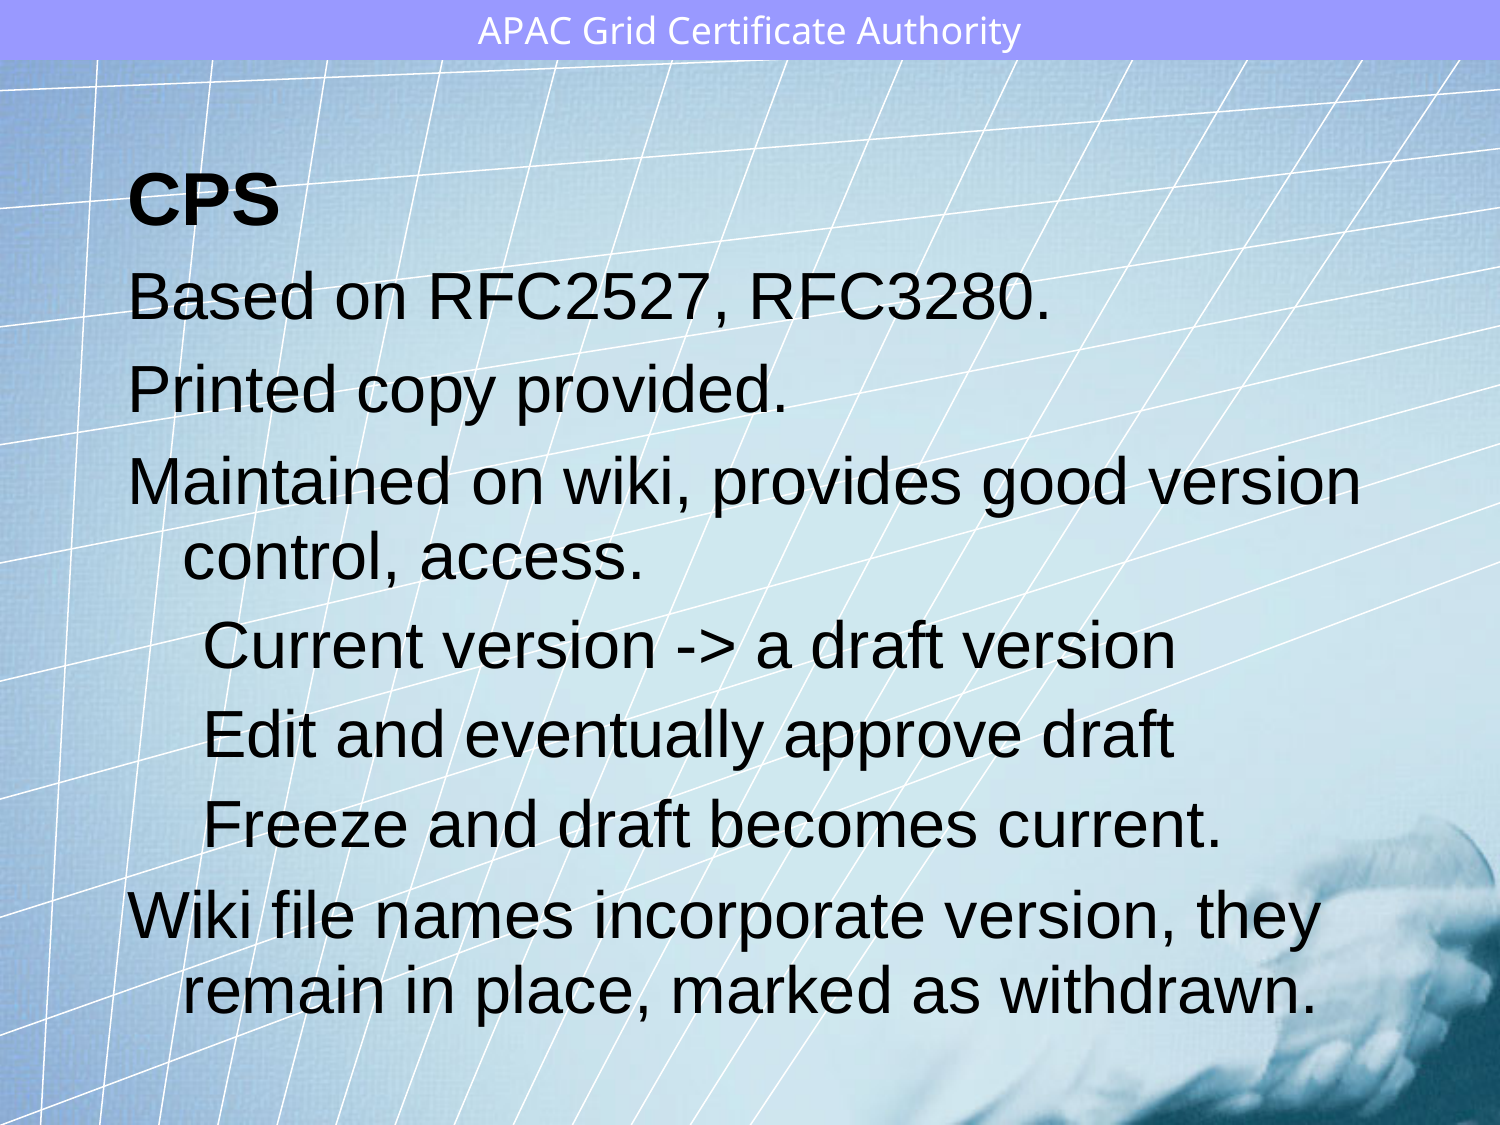

# CPS
Based on RFC2527, RFC3280.
Printed copy provided.
Maintained on wiki, provides good version control, access.
Current version -> a draft version
Edit and eventually approve draft
Freeze and draft becomes current.
Wiki file names incorporate version, they remain in place, marked as withdrawn.